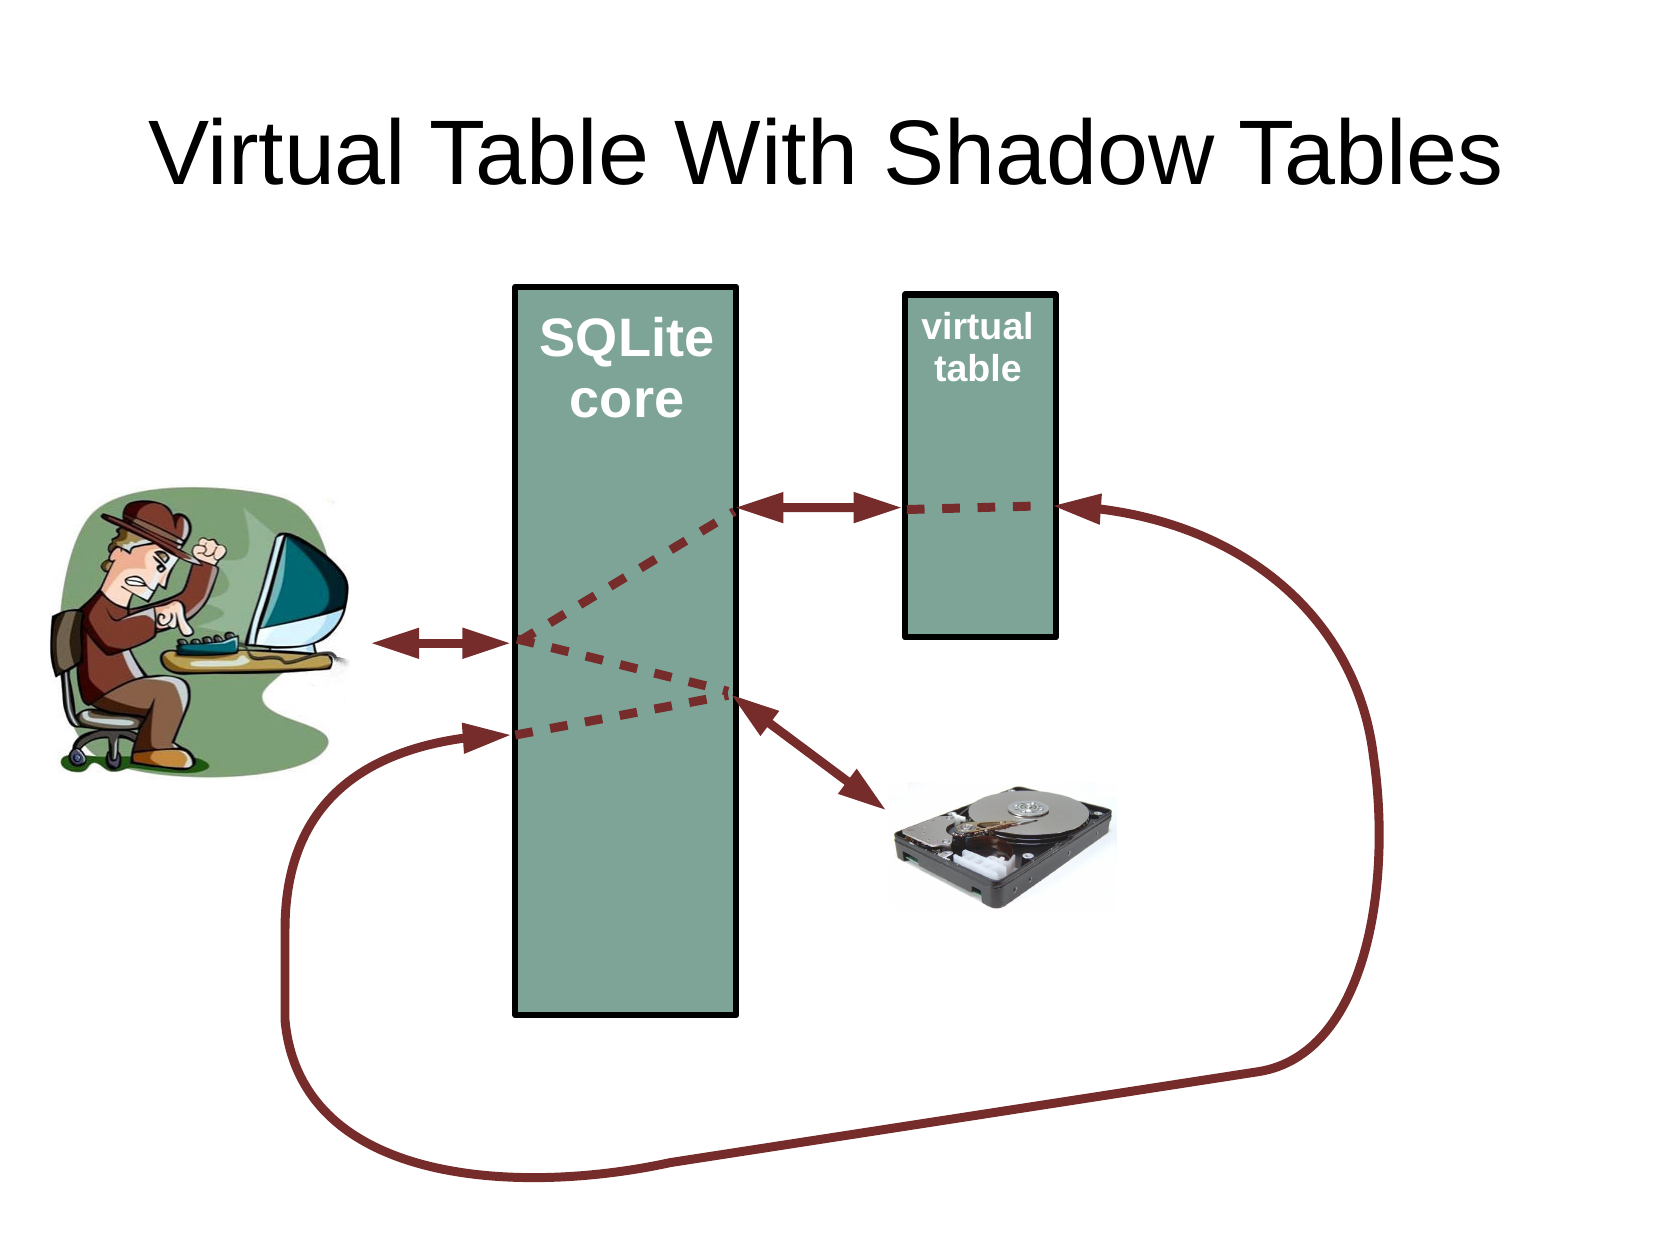

# Virtual Table With Shadow Tables
virtual
table
SQLite
core